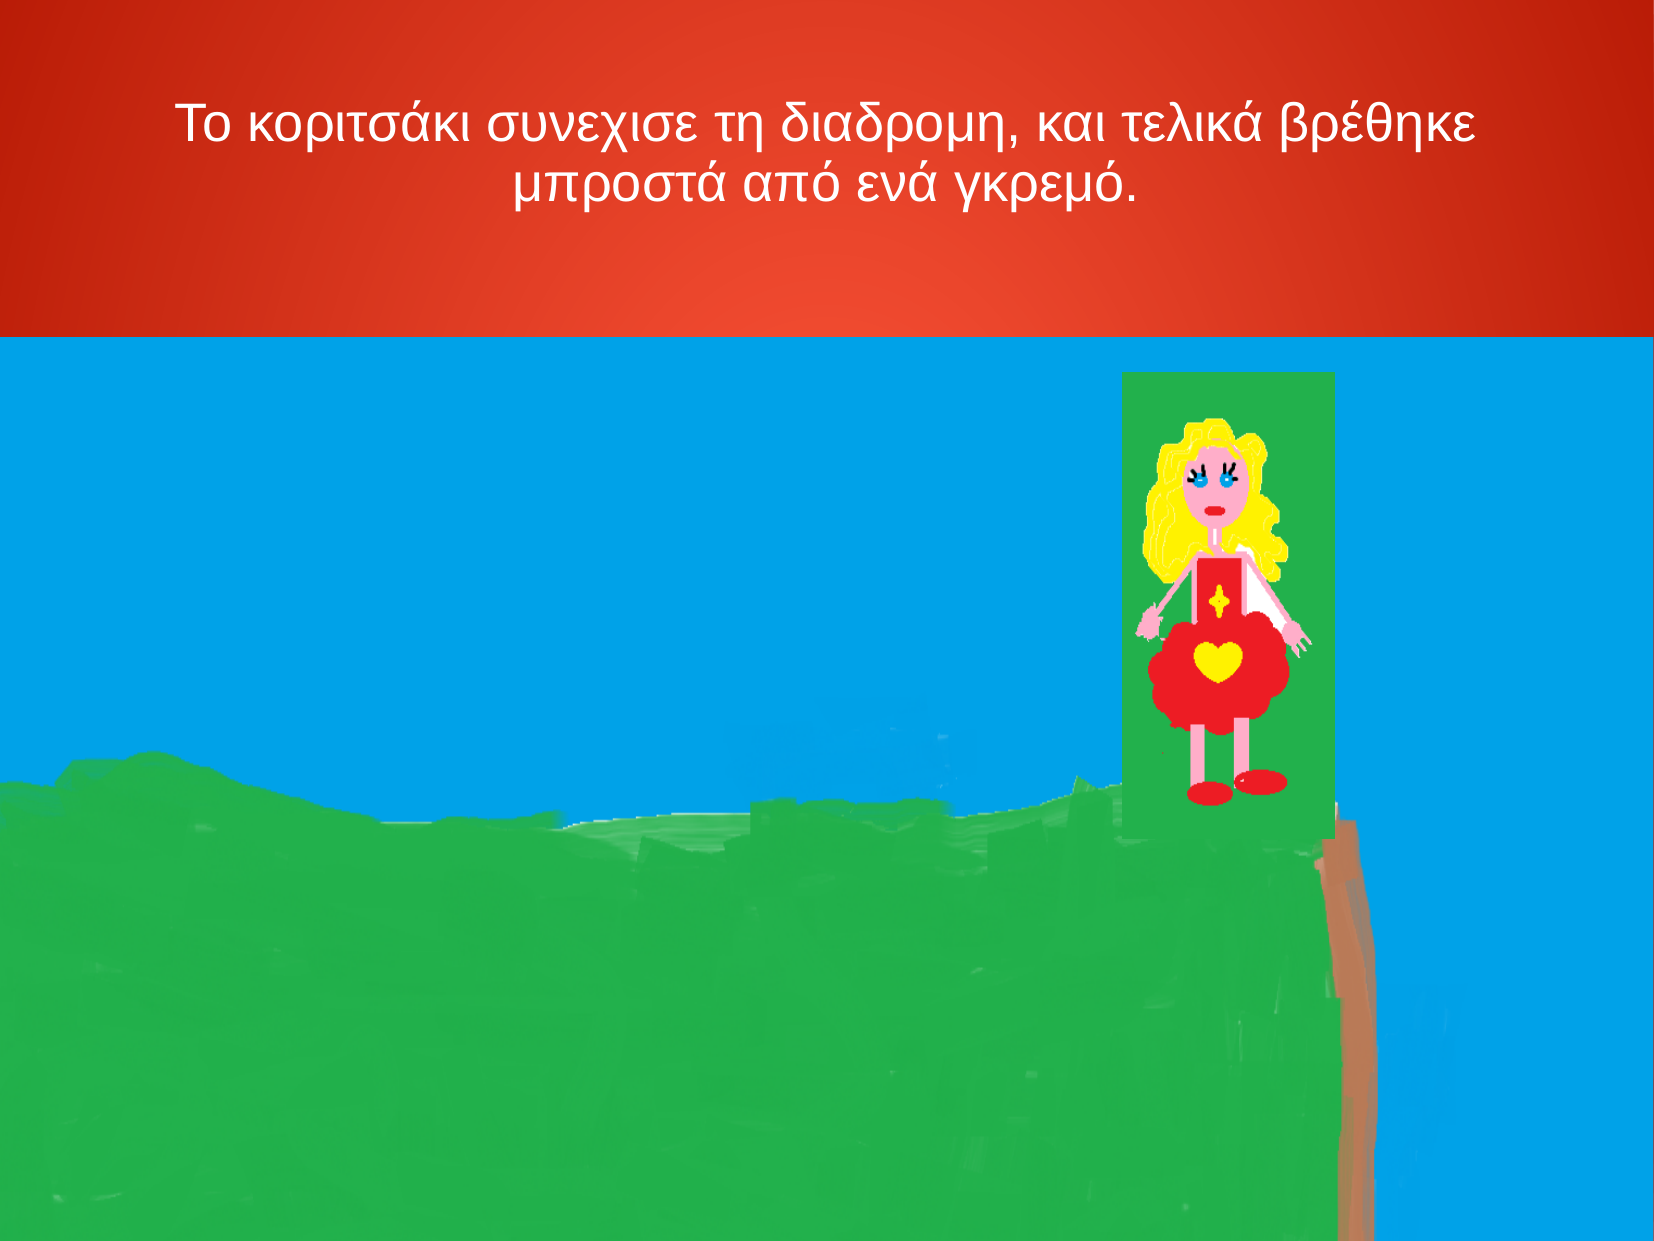

# Το κοριτσάκι συνεχισε τη διαδρομη, και τελικά βρέθηκε μπροστά από ενά γκρεμό.